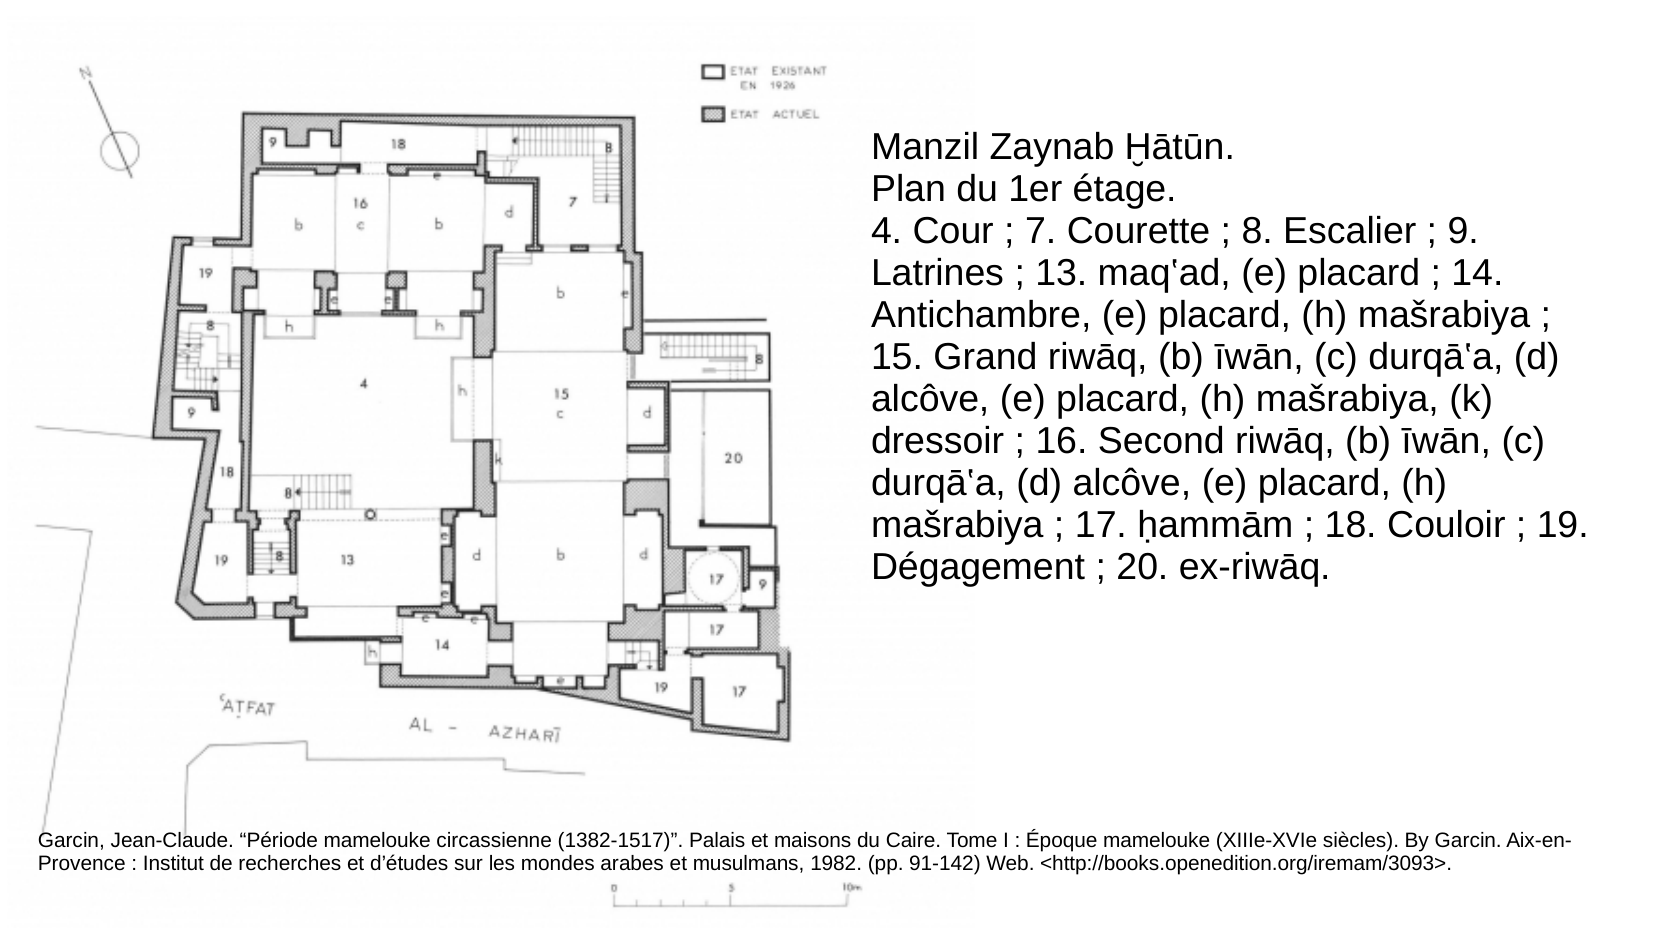

Manzil Zaynab Ḫātūn.
Plan du 1er étage.
4. Cour ; 7. Courette ; 8. Escalier ; 9. Latrines ; 13. maq‛ad, (e) placard ; 14. Antichambre, (e) placard, (h) mašrabiya ; 15. Grand riwāq, (b) īwān, (c) durqā‛a, (d) alcôve, (e) placard, (h) mašrabiya, (k) dressoir ; 16. Second riwāq, (b) īwān, (c) durqā‛a, (d) alcôve, (e) placard, (h) mašrabiya ; 17. ḥammām ; 18. Couloir ; 19. Dégagement ; 20. ex-riwāq.
Garcin, Jean-Claude. “Période mamelouke circassienne (1382-1517)”. Palais et maisons du Caire. Tome I : Époque mamelouke (XIIIe-XVIe siècles). By Garcin. Aix-en-Provence : Institut de recherches et d’études sur les mondes arabes et musulmans, 1982. (pp. 91-142) Web. <http://books.openedition.org/iremam/3093>.